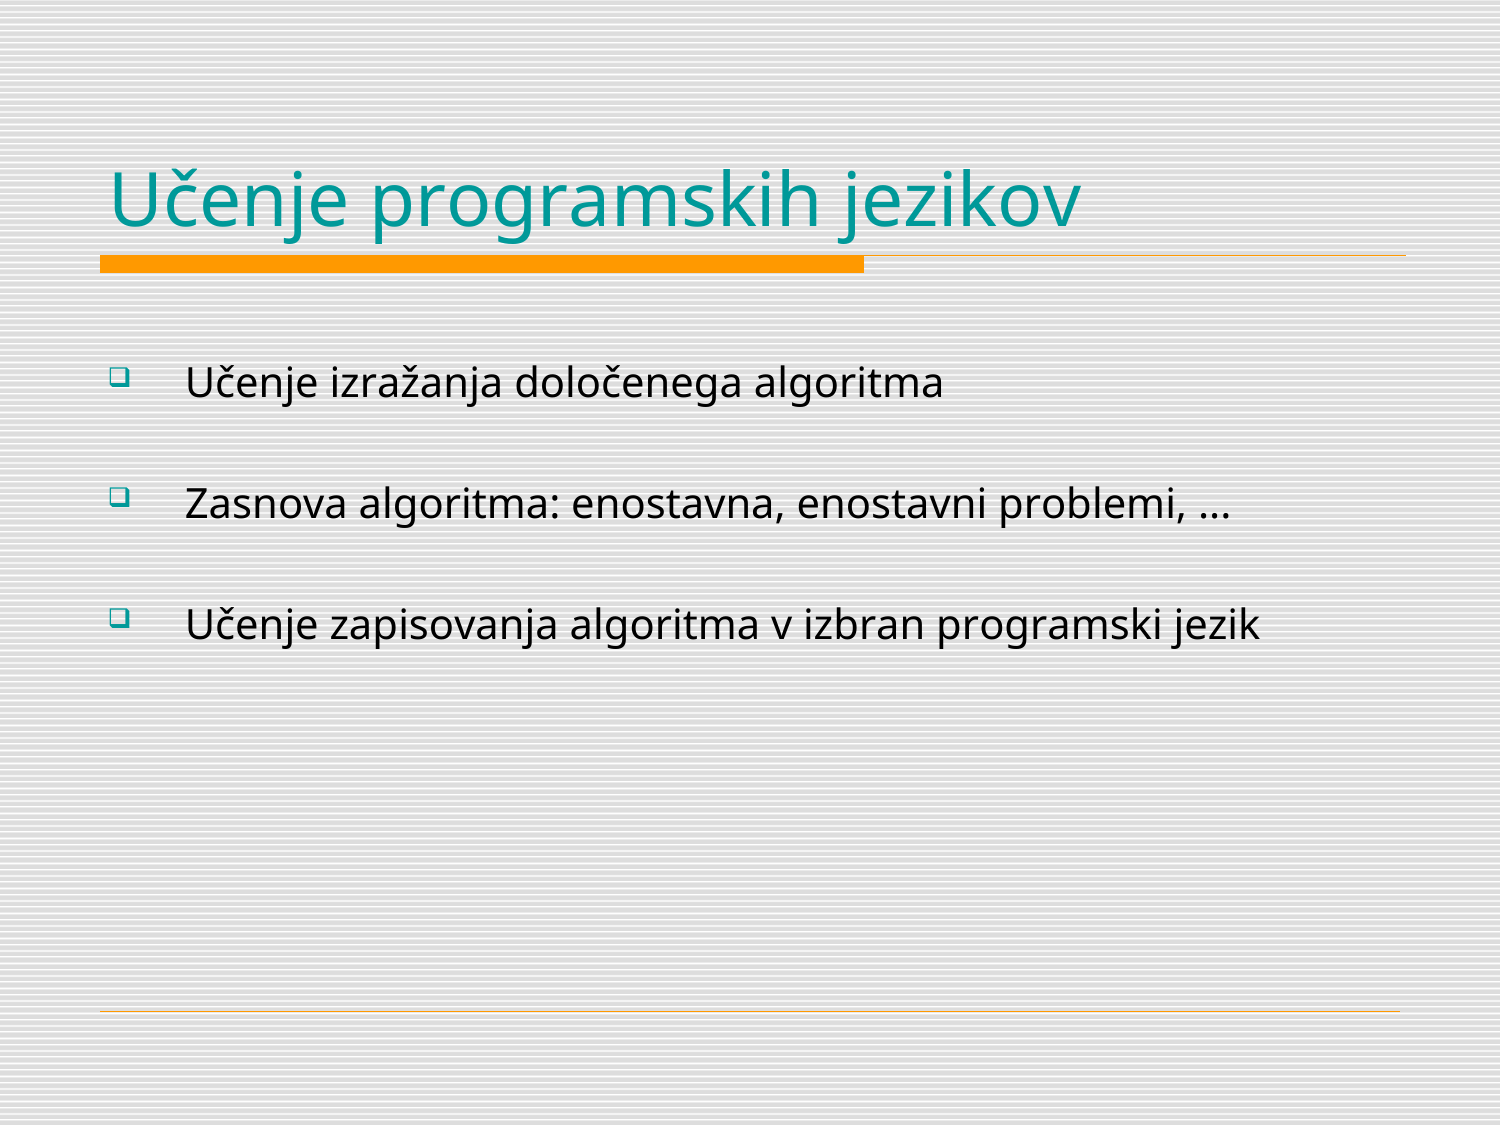

# Učenje programskih jezikov
Učenje izražanja določenega algoritma
Zasnova algoritma: enostavna, enostavni problemi, ...
Učenje zapisovanja algoritma v izbran programski jezik